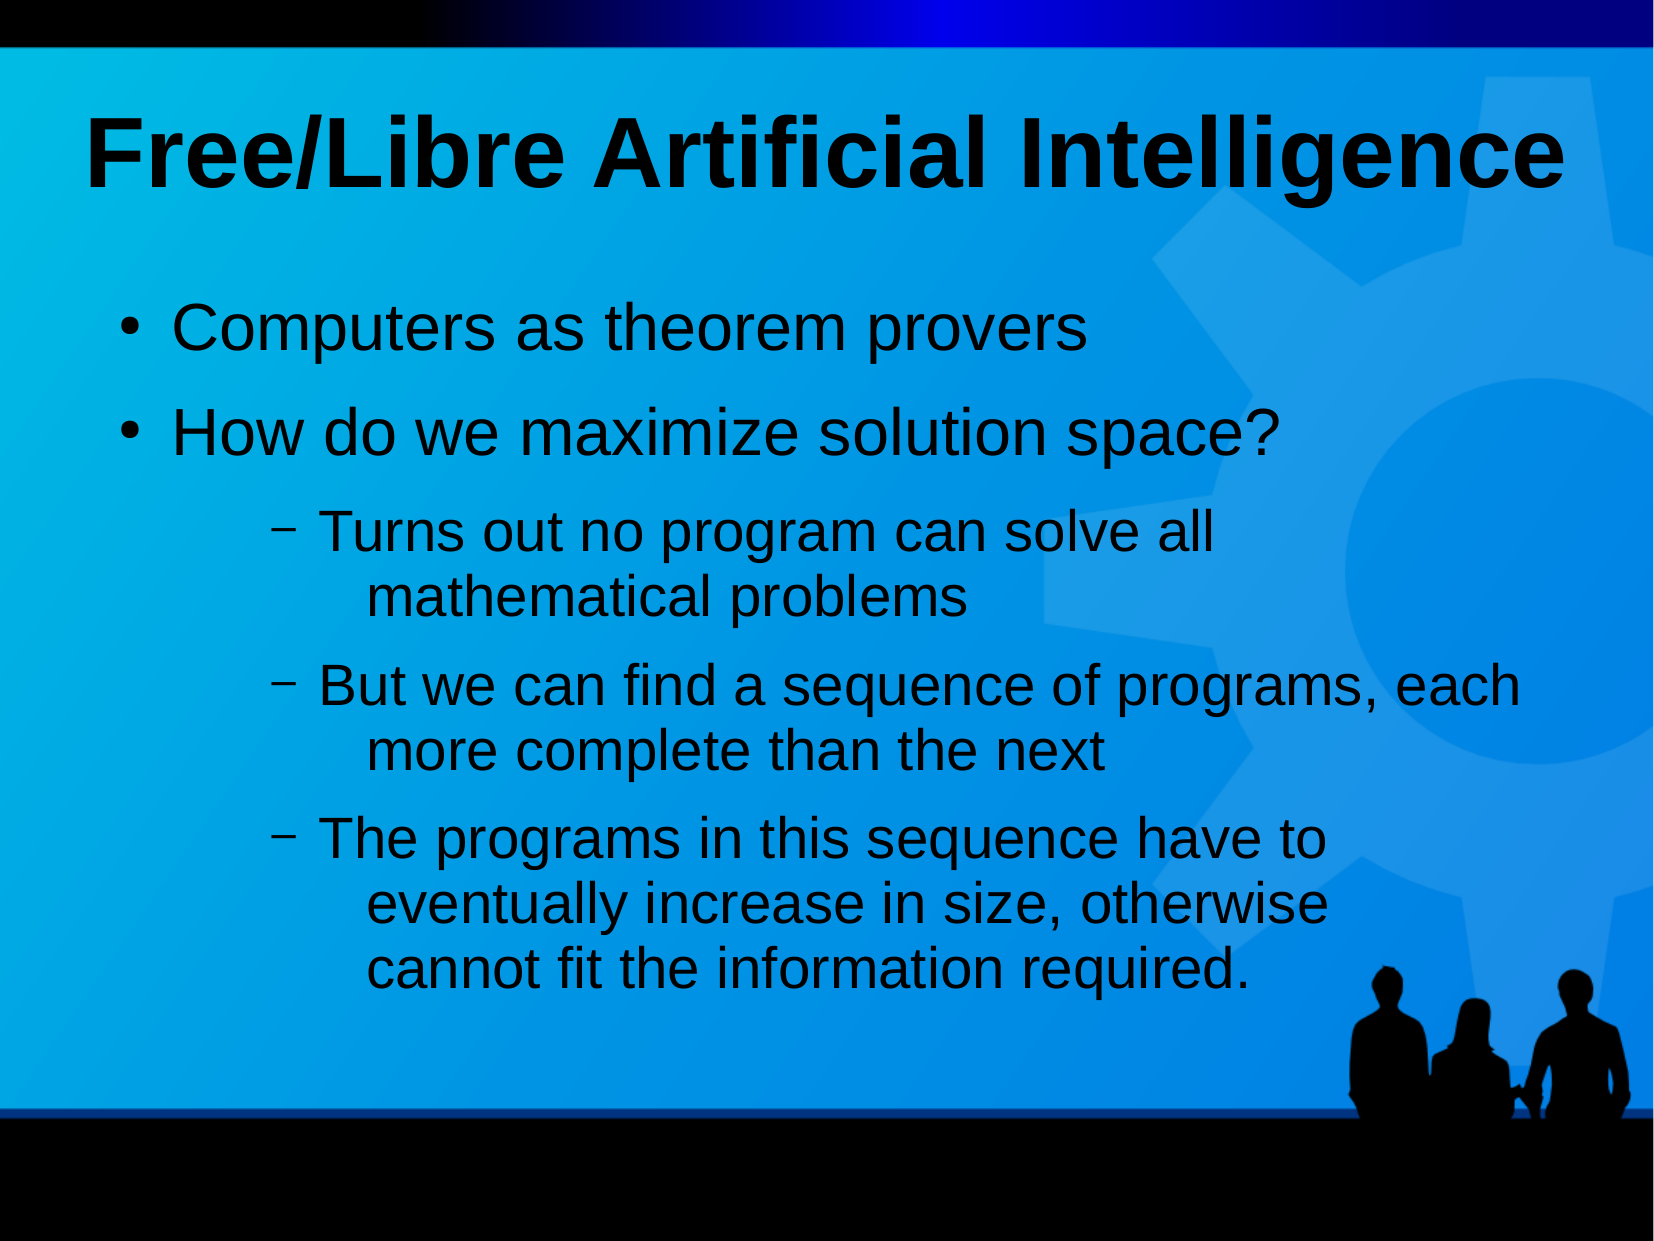

# Free/Libre Artificial Intelligence
Computers as theorem provers
How do we maximize solution space?
Turns out no program can solve all mathematical problems
But we can find a sequence of programs, each more complete than the next
The programs in this sequence have to eventually increase in size, otherwise cannot fit the information required.